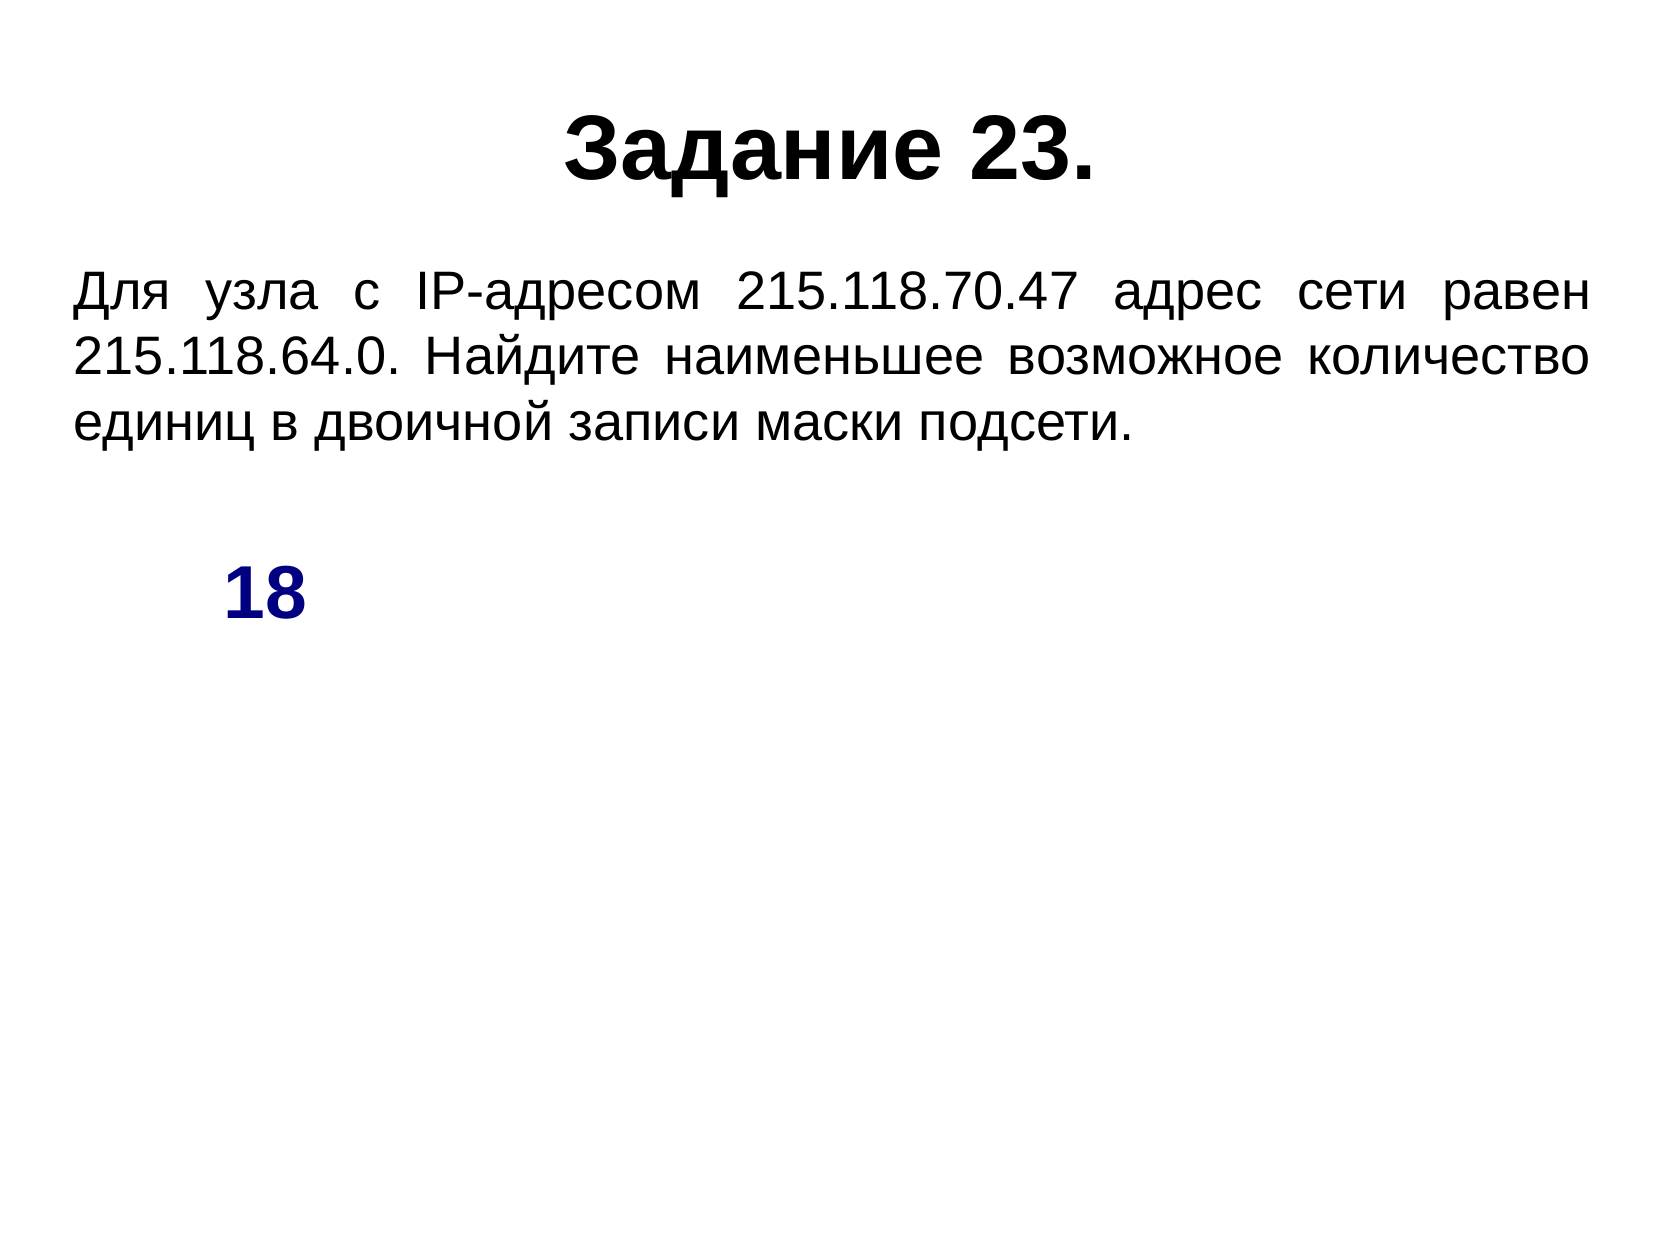

# Задание 23.
Для узла с IP-адресом 215.118.70.47 адрес сети равен 215.118.64.0. Найдите наименьшее возможное количество единиц в двоичной записи маски подсети.
 	18